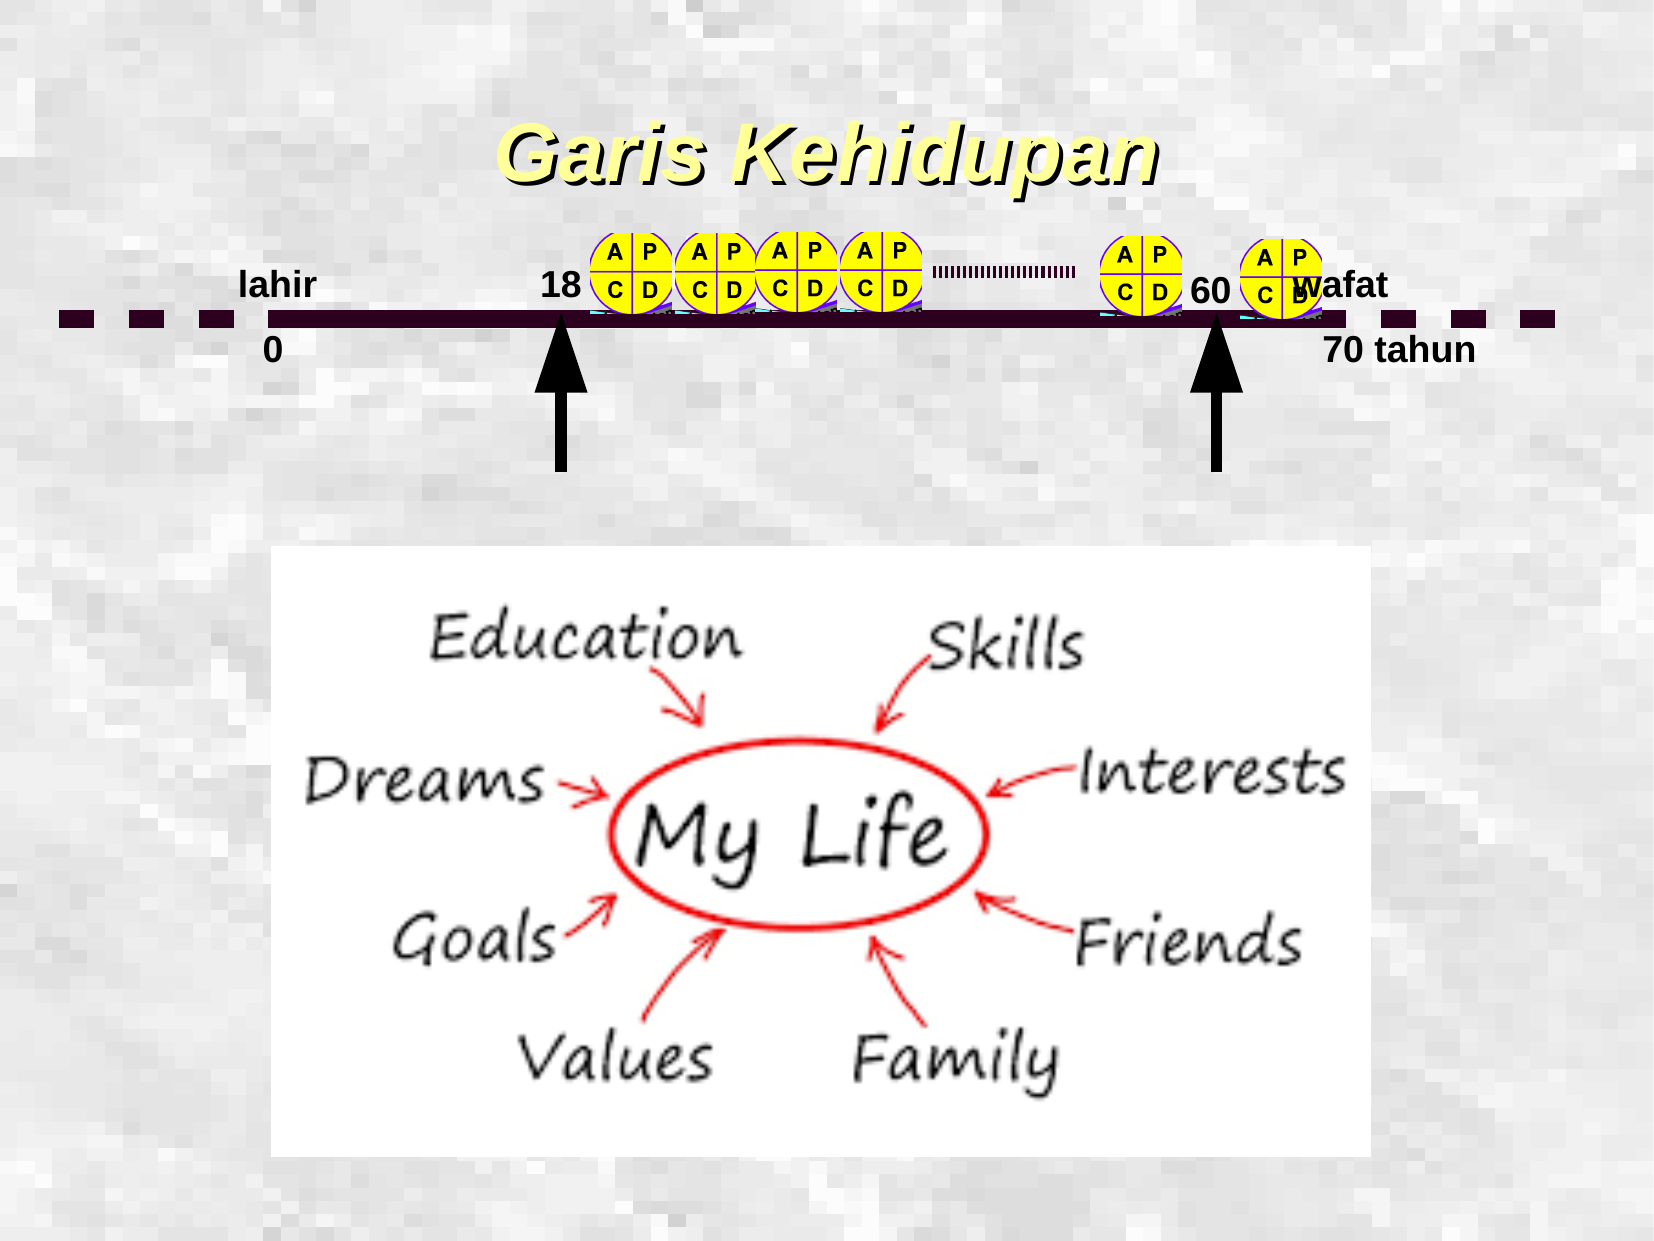

# Garis Kehidupan
lahir
18
wafat
60
0
70 tahun